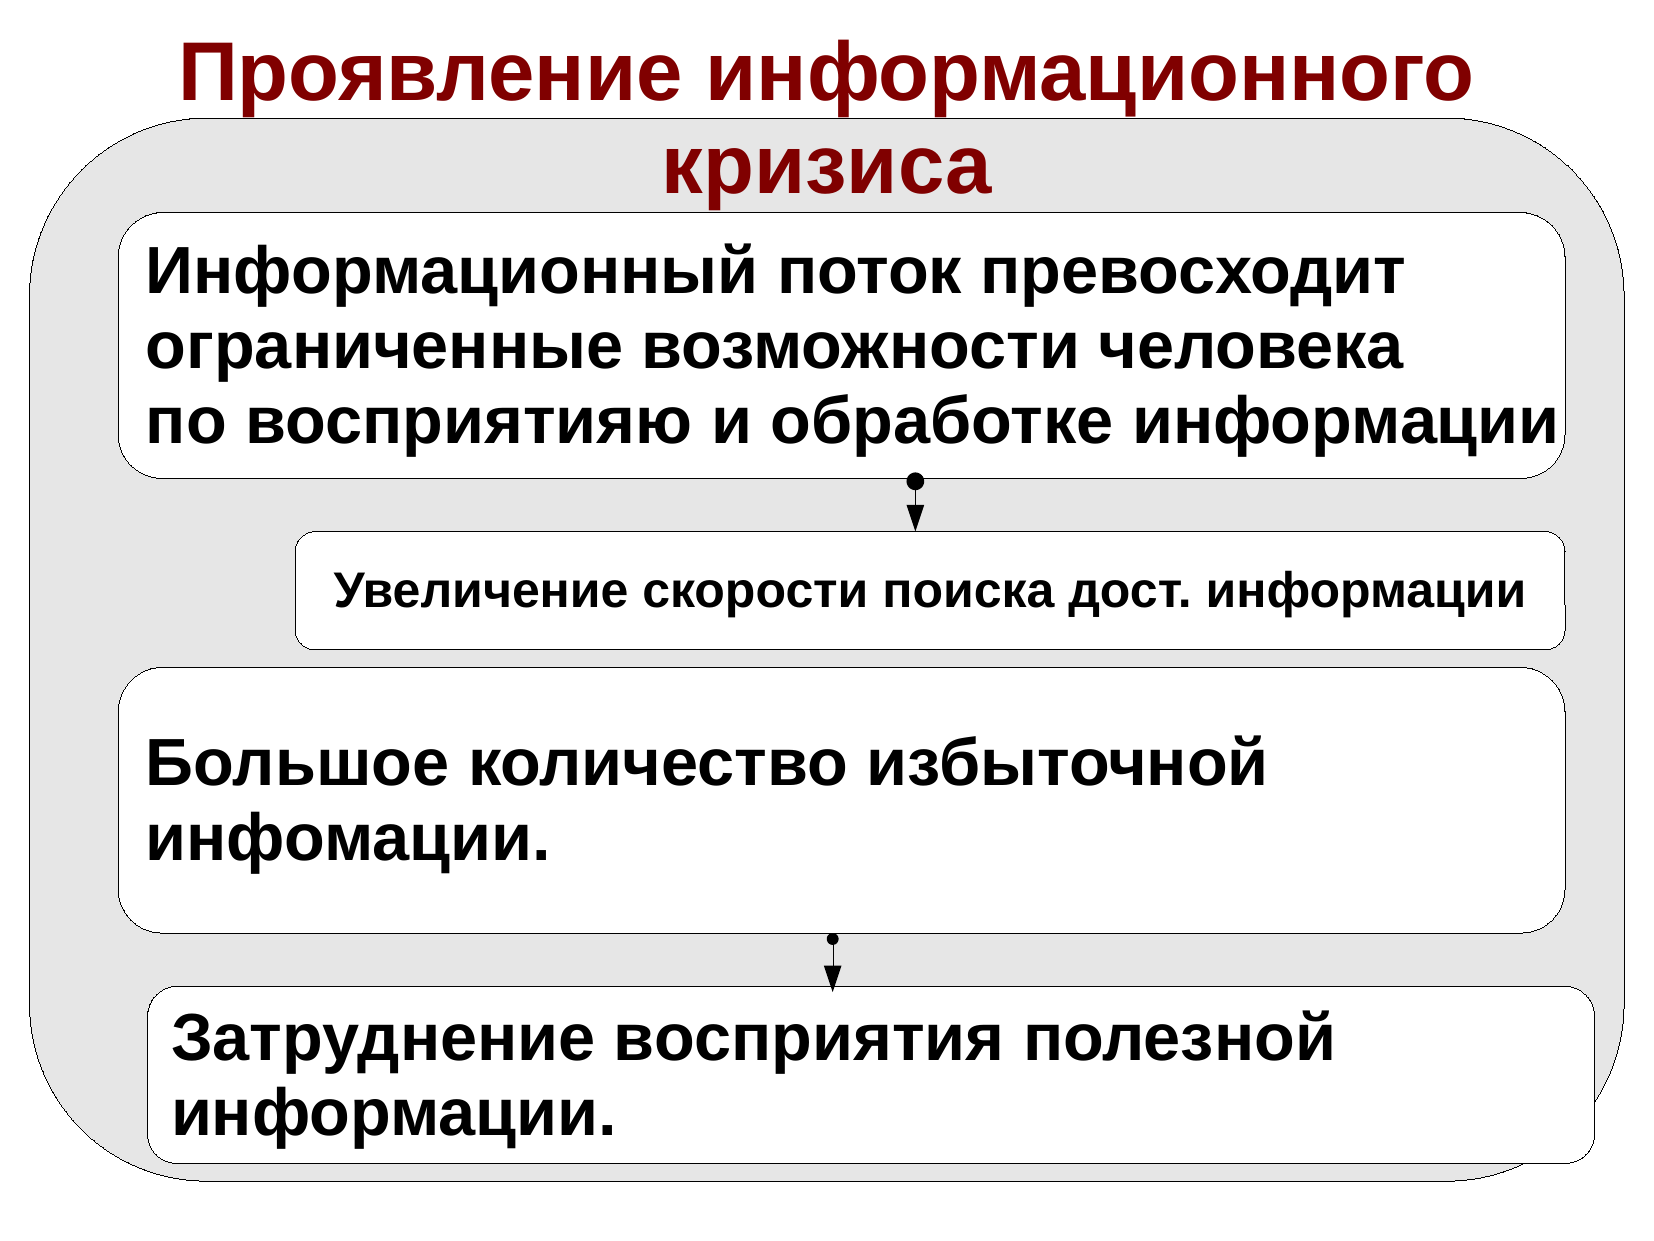

Проявление информационного кризиса
Информационный поток превосходит
ограниченные возможности человека
по восприятияю и обработке информации
Увеличение скорости поиска дост. информации
Большое количество избыточной
инфомации.
Затруднение восприятия полезной
информации.